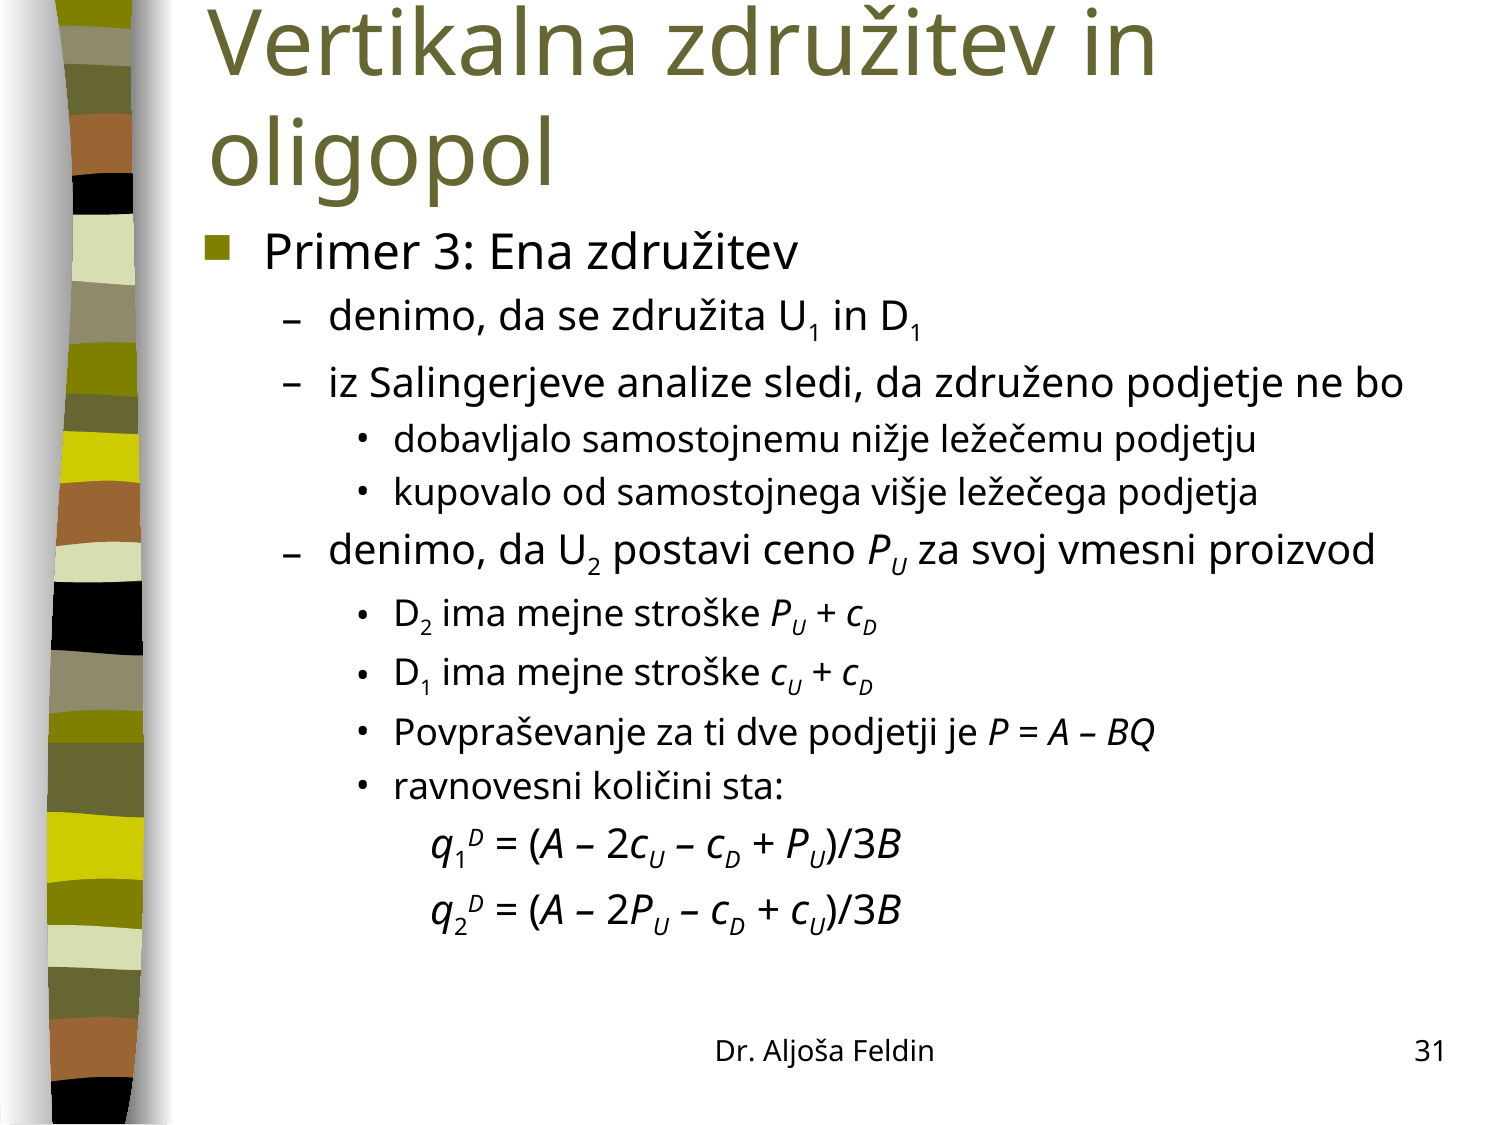

Vertikalna združitev in oligopol
# Primer 3: Ena združitev
denimo, da se združita U1 in D1
iz Salingerjeve analize sledi, da združeno podjetje ne bo
dobavljalo samostojnemu nižje ležečemu podjetju
kupovalo od samostojnega višje ležečega podjetja
denimo, da U2 postavi ceno PU za svoj vmesni proizvod
D2 ima mejne stroške PU + cD
D1 ima mejne stroške cU + cD
Povpraševanje za ti dve podjetji je P = A – BQ
ravnovesni količini sta:
q1D = (A – 2cU – cD + PU)/3B
q2D = (A – 2PU – cD + cU)/3B
Dr. Aljoša Feldin